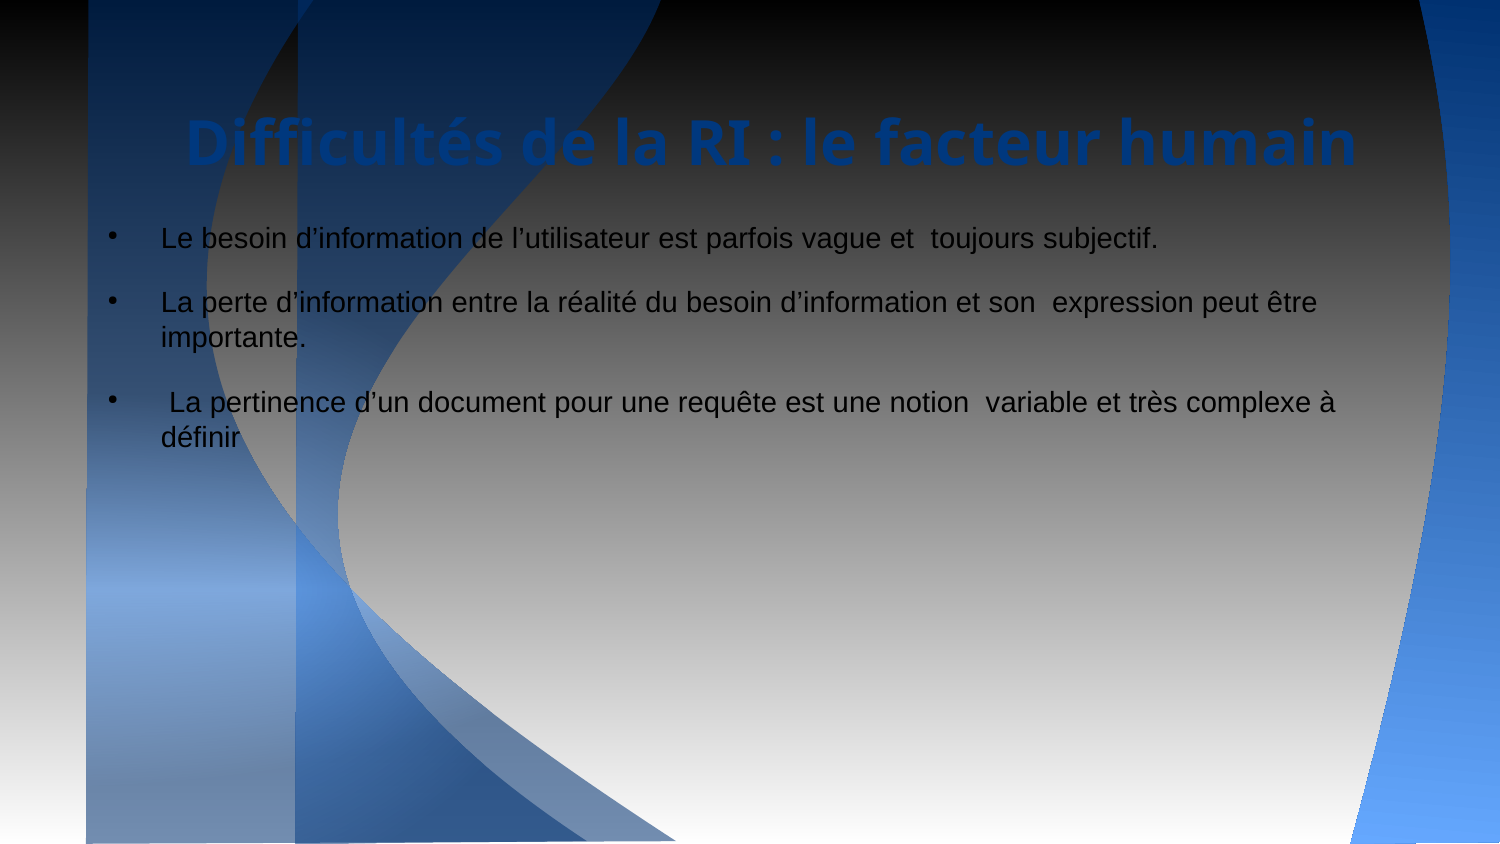

Difficultés de la RI : le facteur humain
# Le besoin d’information de l’utilisateur est parfois vague et toujours subjectif.
La perte d’information entre la réalité du besoin d’information et son expression peut être importante.
 La pertinence d’un document pour une requête est une notion variable et très complexe à définir